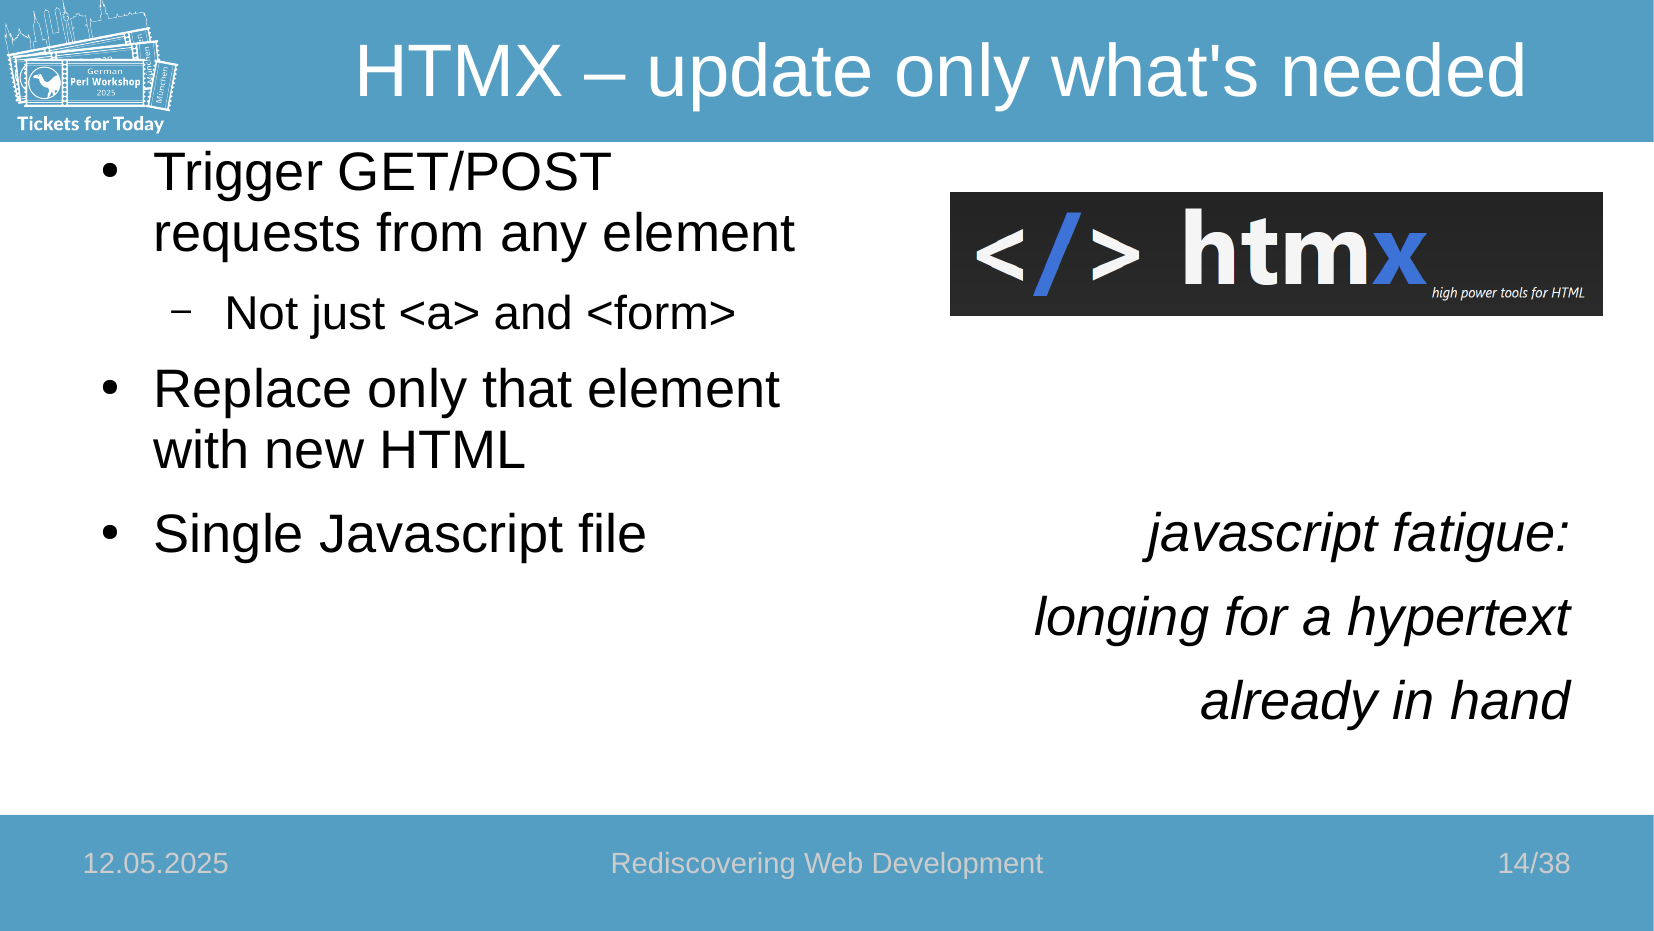

# HTMX – update only what's needed
Trigger GET/POST requests from any element
Not just <a> and <form>
Replace only that element with new HTML
Single Javascript file
javascript fatigue:
longing for a hypertext
already in hand
08. März 2019
14